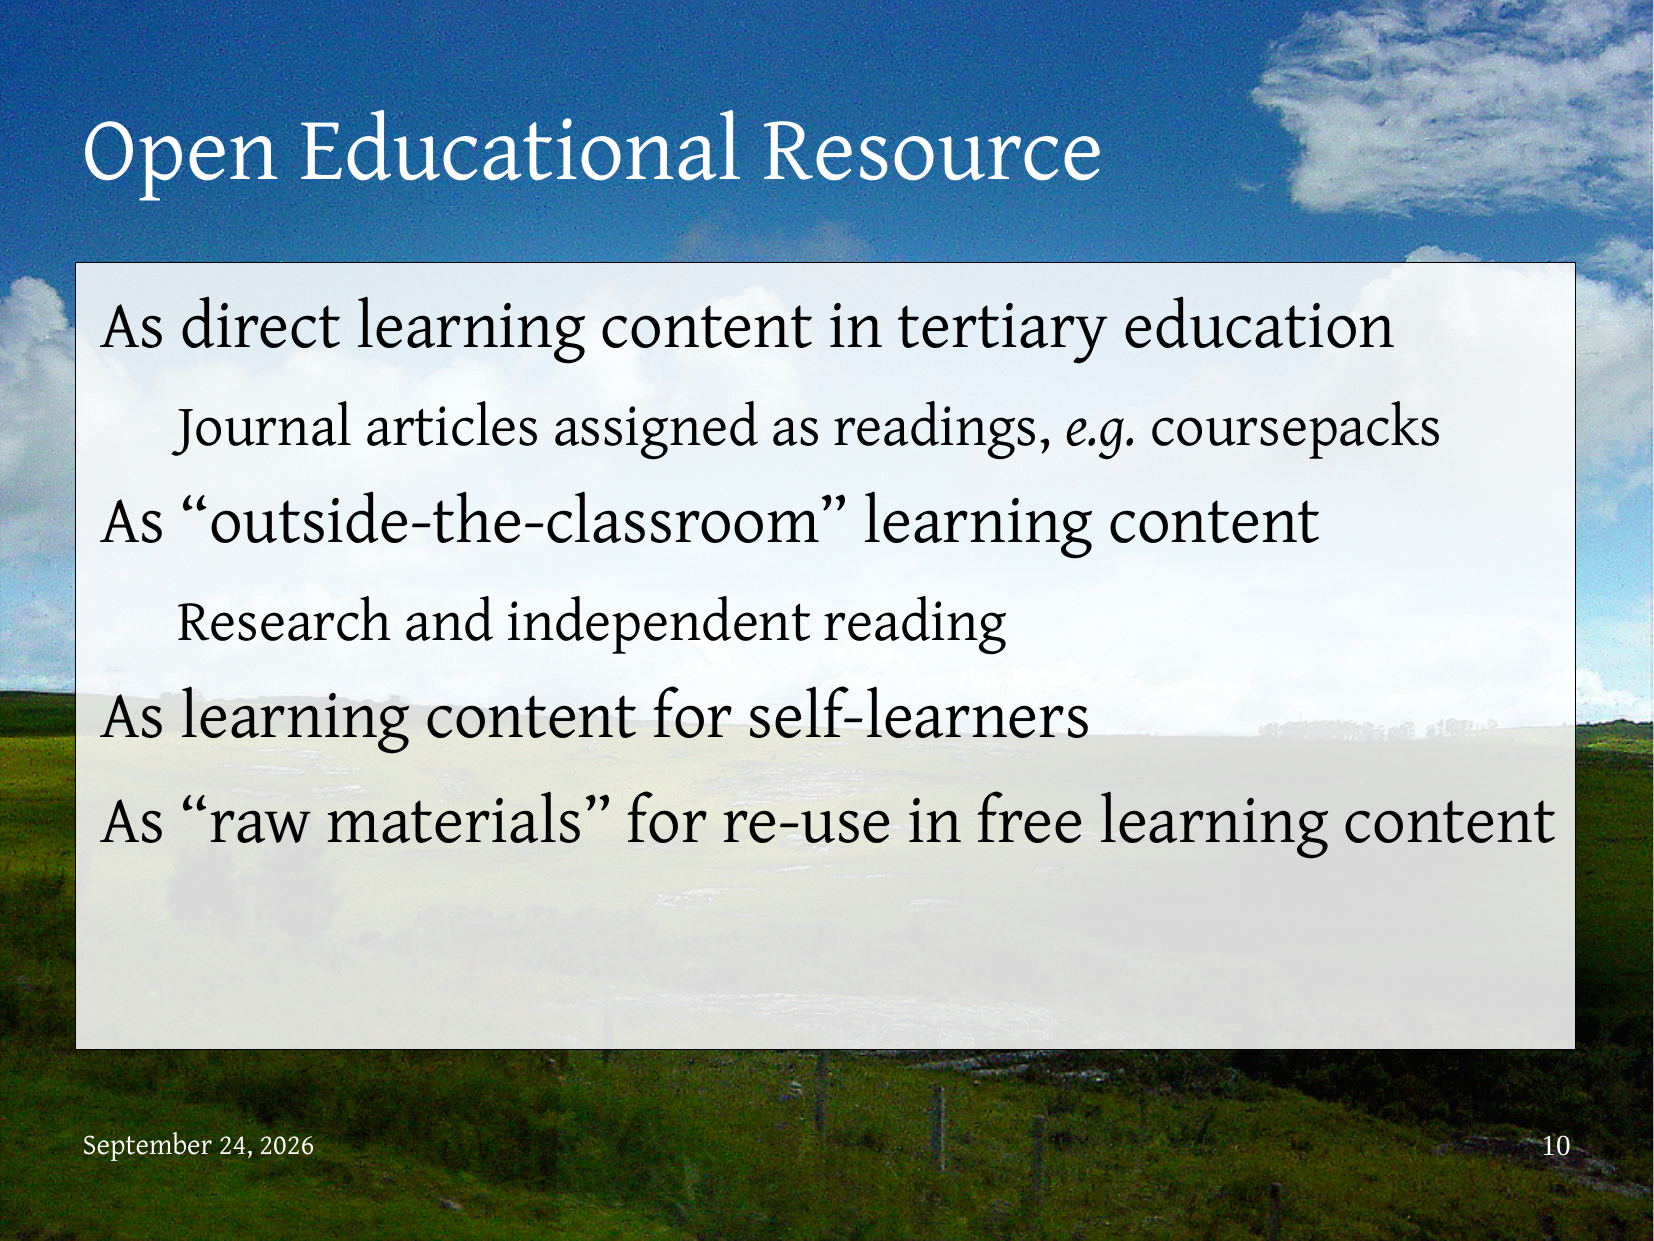

# Open Educational Resource
As direct learning content in tertiary education
Journal articles assigned as readings, e.g. coursepacks
As “outside-the-classroom” learning content
Research and independent reading
As learning content for self-learners
As “raw materials” for re-use in free learning content
10